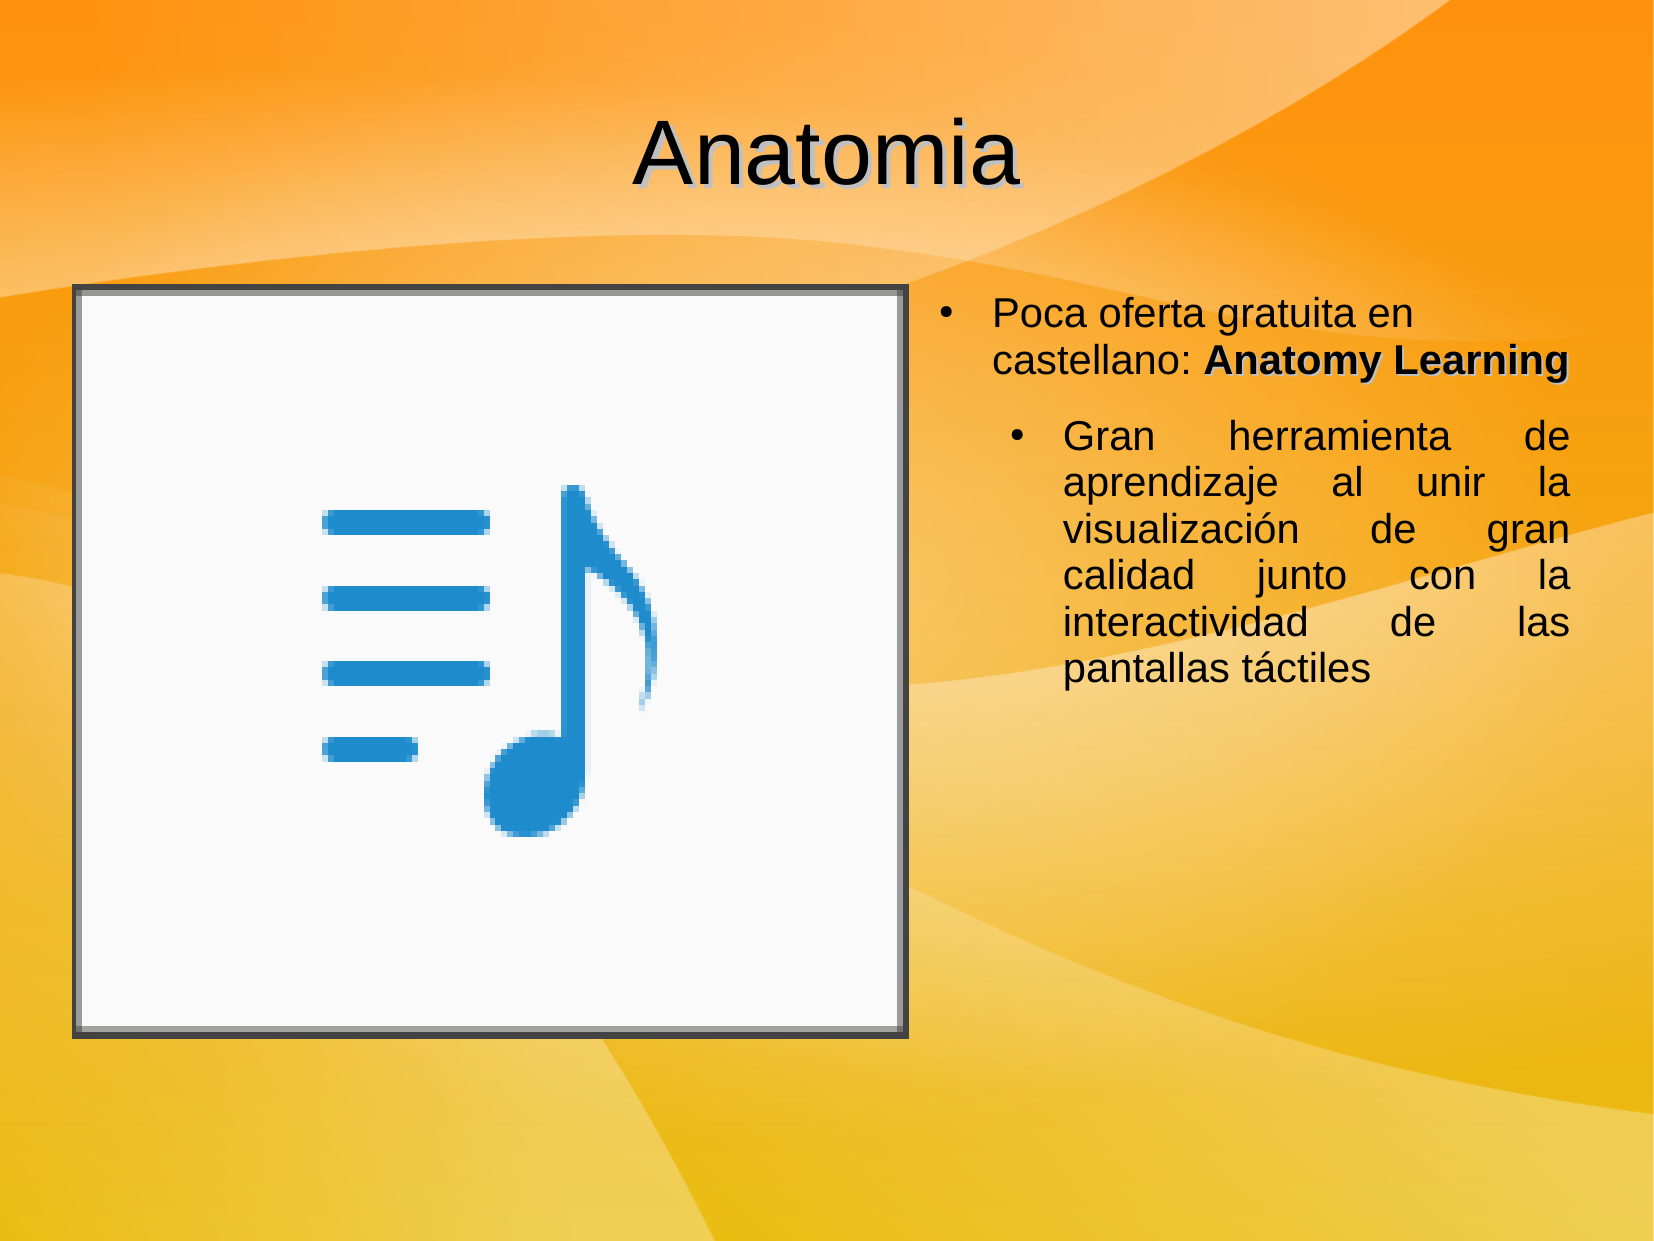

# Anatomia
Poca oferta gratuita en castellano: Anatomy Learning
Gran herramienta de aprendizaje al unir la visualización de gran calidad junto con la interactividad de las pantallas táctiles